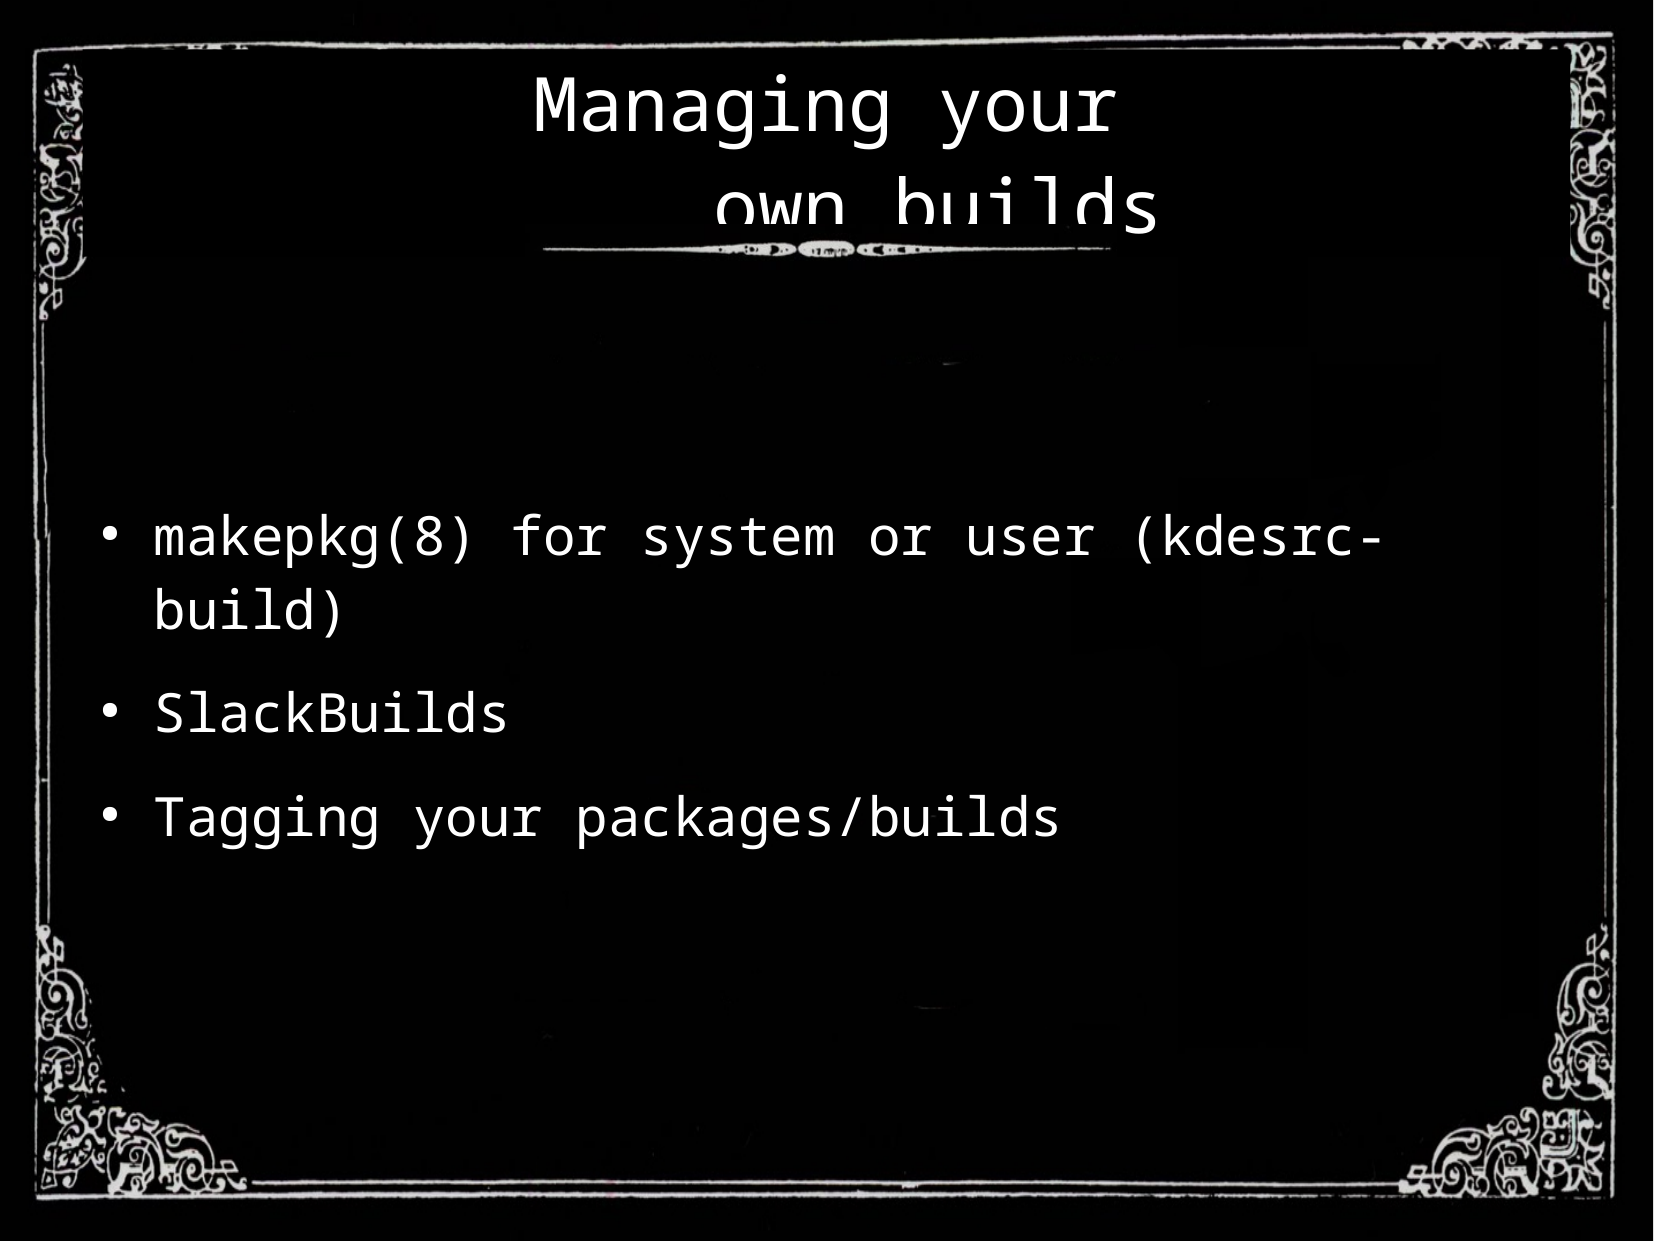

Managing your
			own builds
# makepkg(8) for system or user (kdesrc-build)
SlackBuilds
Tagging your packages/builds